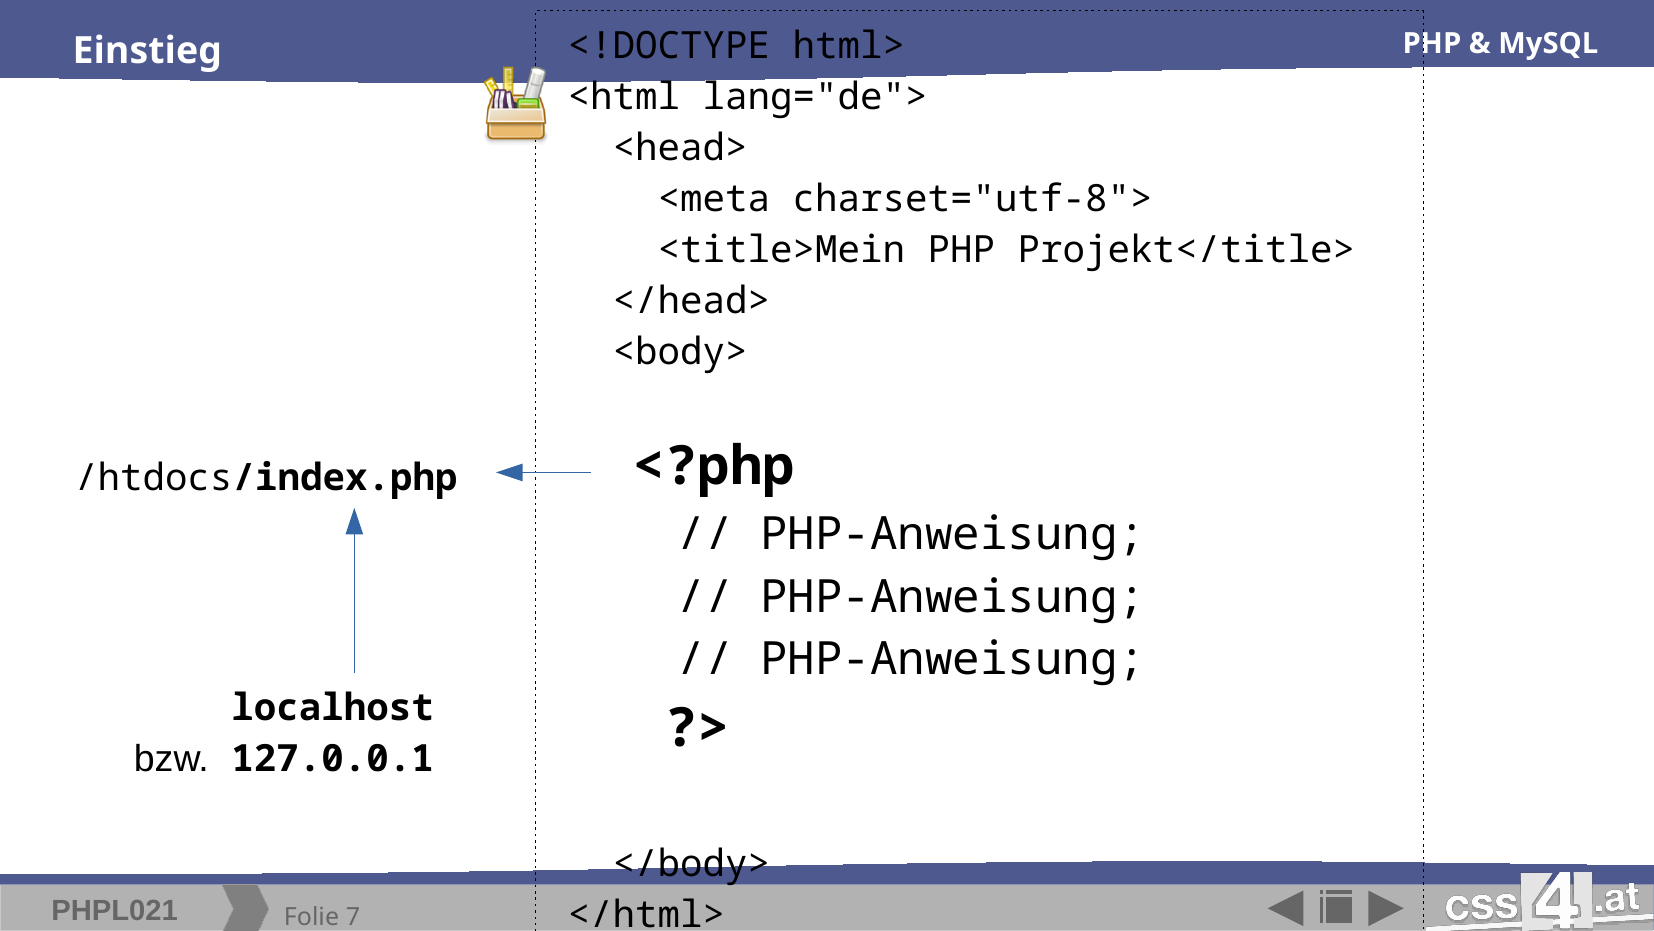

<!DOCTYPE html>
<html lang="de">
 <head>
 <meta charset="utf-8">
 <title>Mein PHP Projekt</title>
 </head>
 <body>
 <?php
 // PHP-Anweisung;
 // PHP-Anweisung;
 // PHP-Anweisung;
 ?>
 </body>
</html>
PHP & MySQL
Einstieg
/htdocs/index.php
localhost
bzw. 127.0.0.1
PHPL021
Folie